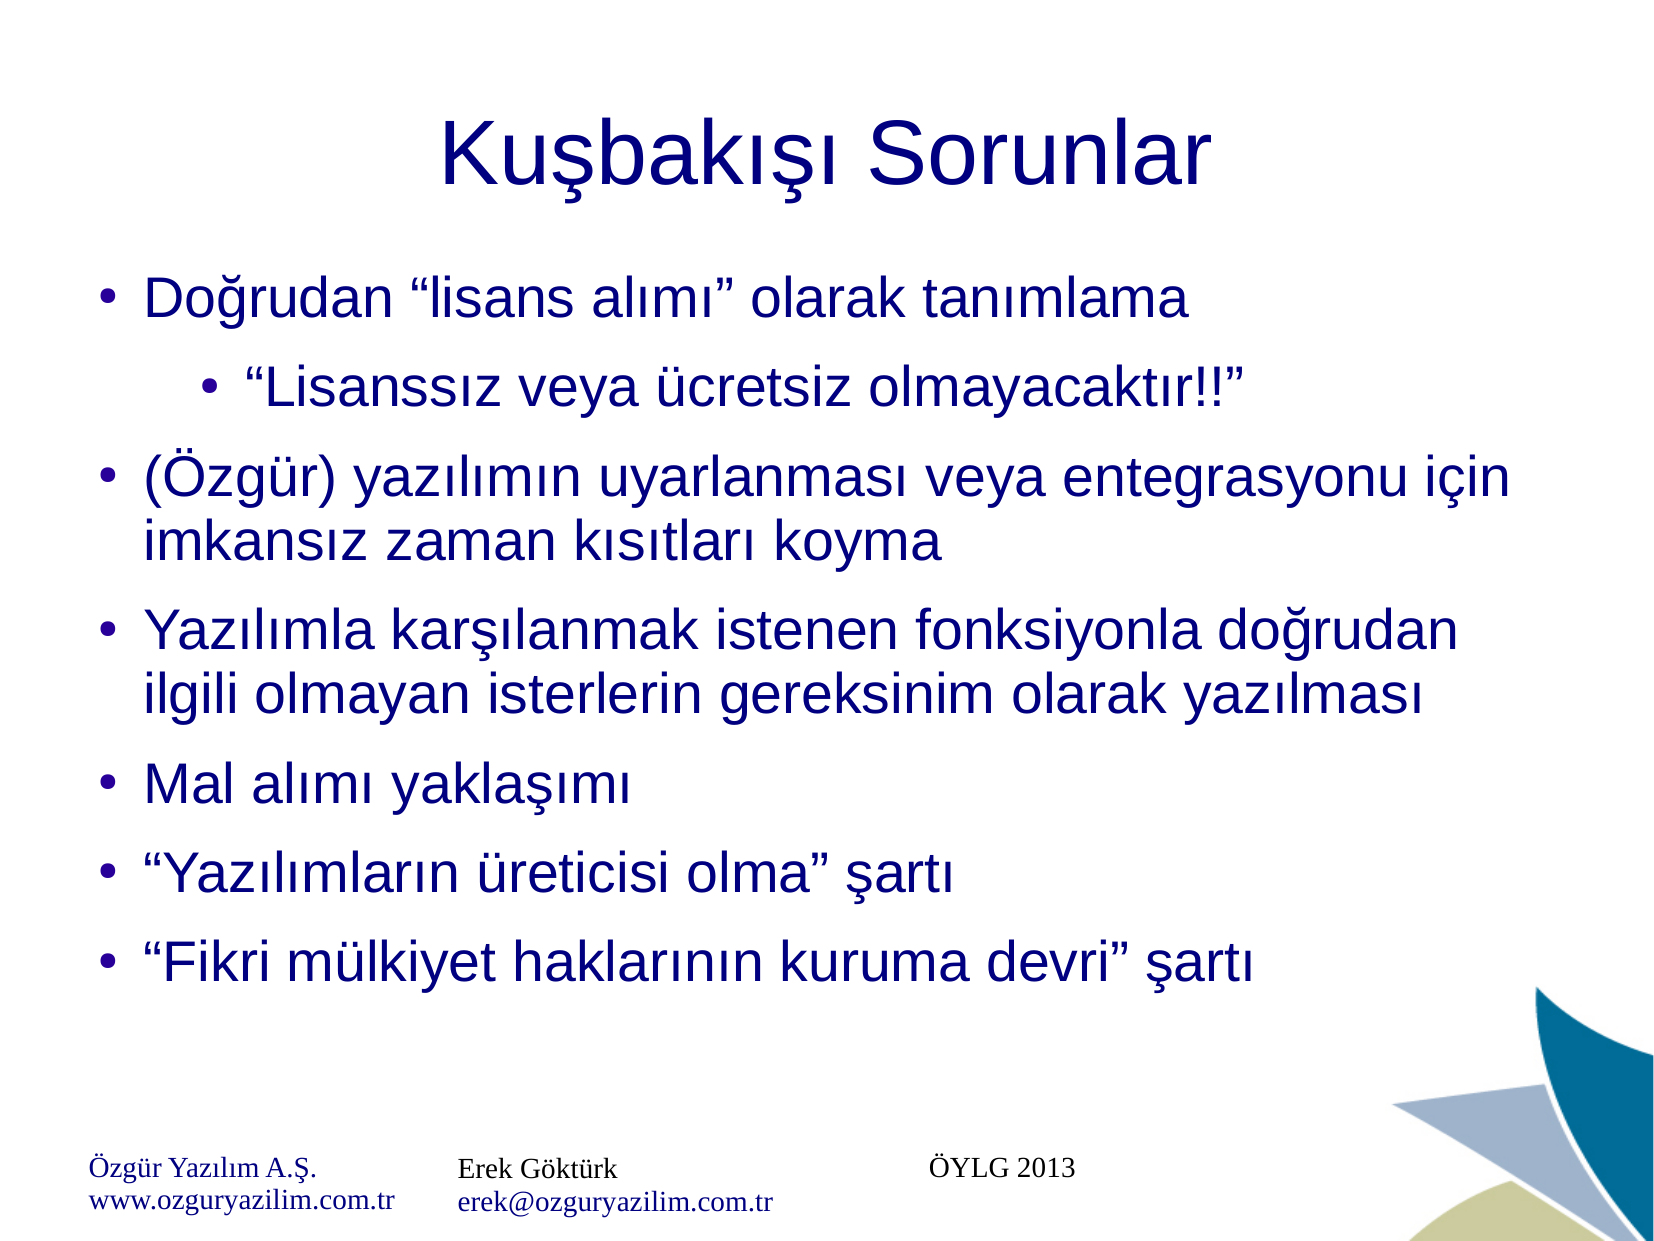

# Kuşbakışı Sorunlar
Doğrudan “lisans alımı” olarak tanımlama
“Lisanssız veya ücretsiz olmayacaktır!!”
(Özgür) yazılımın uyarlanması veya entegrasyonu için imkansız zaman kısıtları koyma
Yazılımla karşılanmak istenen fonksiyonla doğrudan ilgili olmayan isterlerin gereksinim olarak yazılması
Mal alımı yaklaşımı
“Yazılımların üreticisi olma” şartı
“Fikri mülkiyet haklarının kuruma devri” şartı